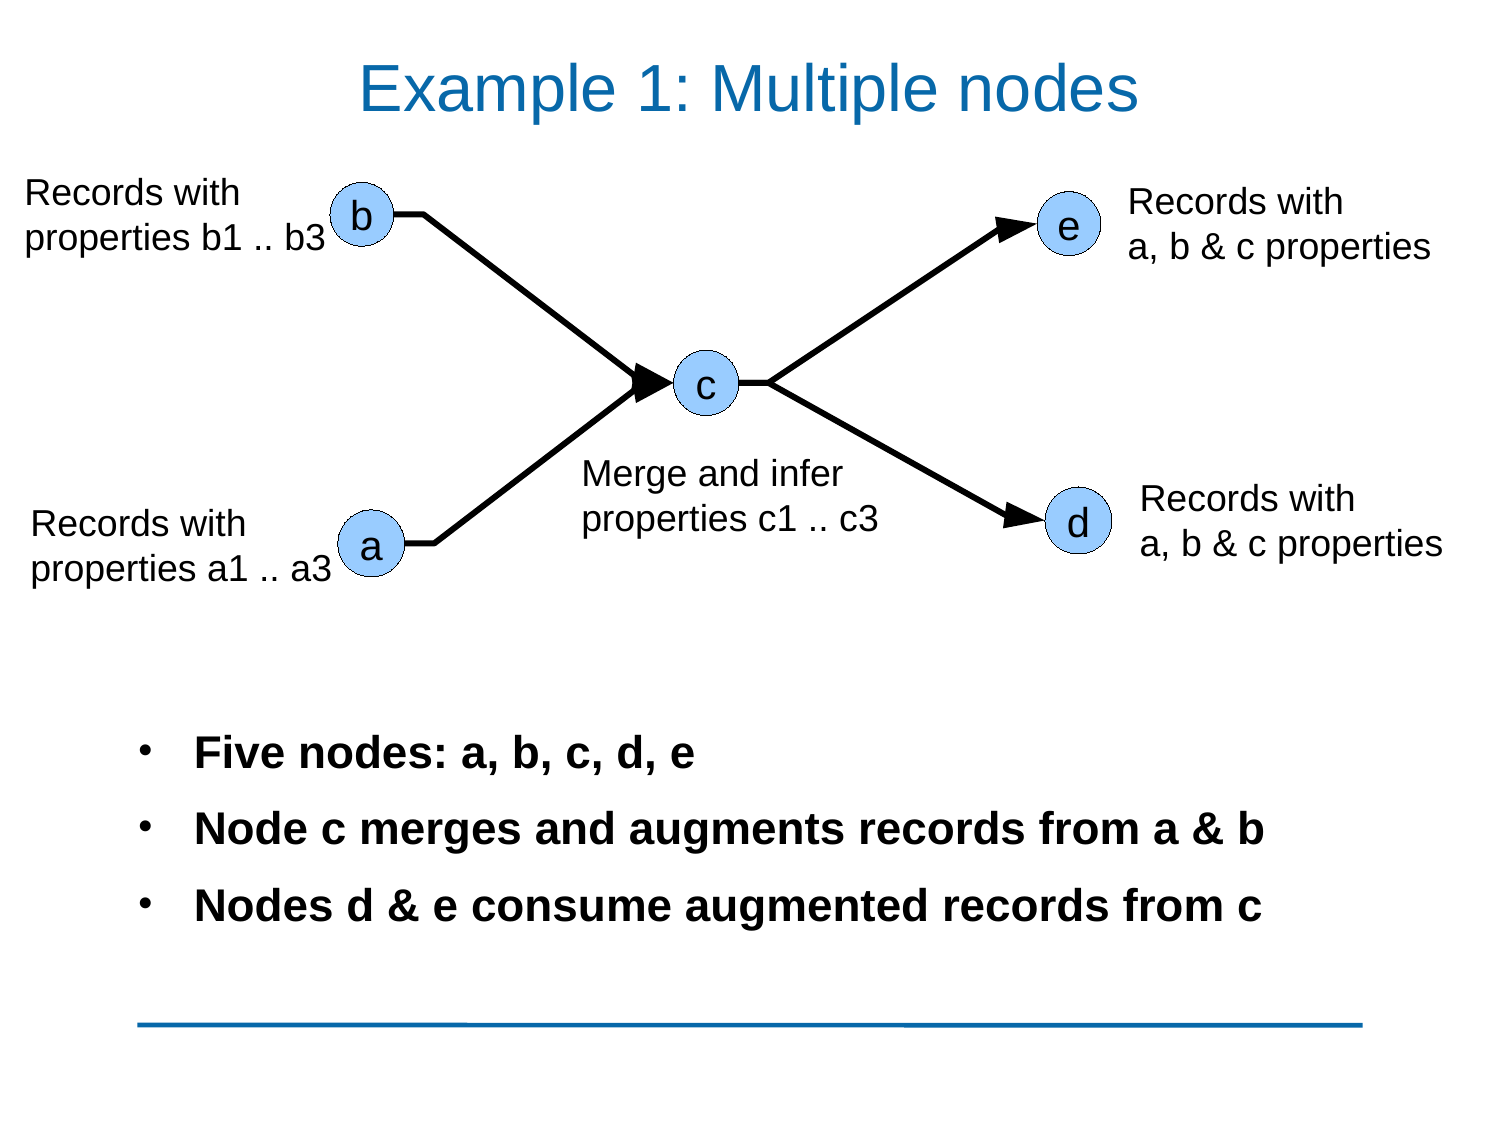

# Example 1: Multiple nodes
Records with
properties b1 .. b3
Records with
a, b & c properties
b
e
c
Merge and infer
properties c1 .. c3
Records with
a, b & c properties
d
Records with
properties a1 .. a3
a
Five nodes: a, b, c, d, e
Node c merges and augments records from a & b
Nodes d & e consume augmented records from c